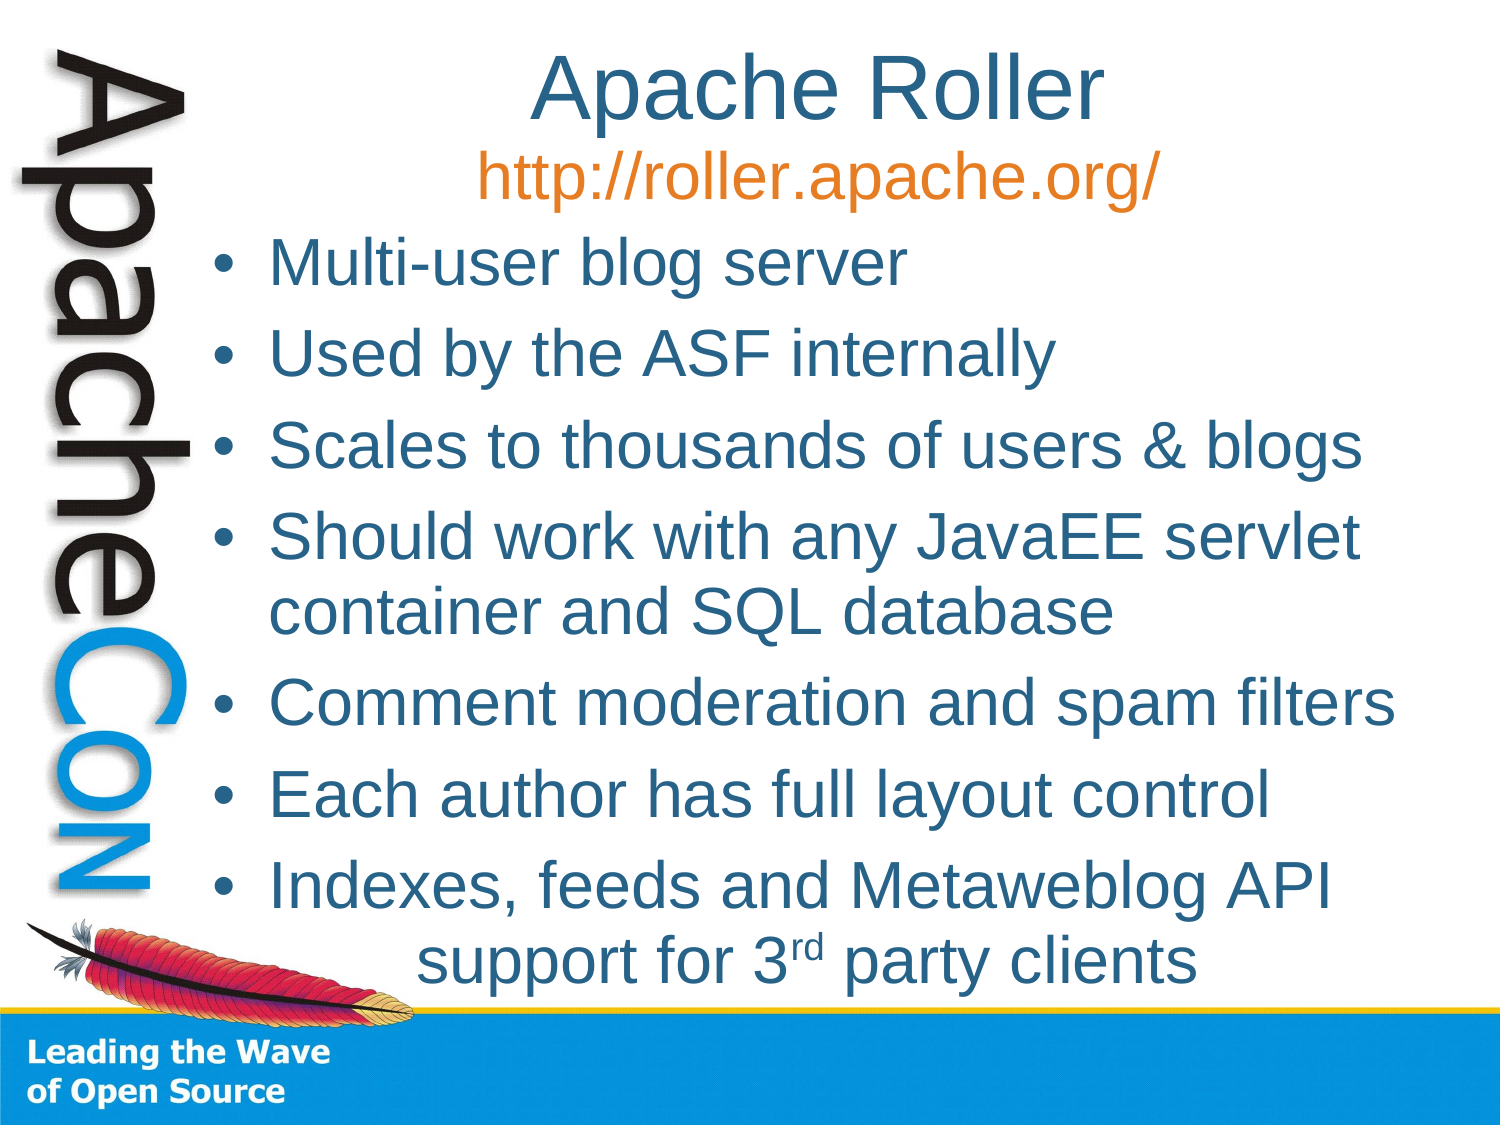

# Apache Roller http://roller.apache.org/
Multi-user blog server
Used by the ASF internally
Scales to thousands of users & blogs
Should work with any JavaEE servlet container and SQL database
Comment moderation and spam filters
Each author has full layout control
Indexes, feeds and Metaweblog API support for 3rd party clients